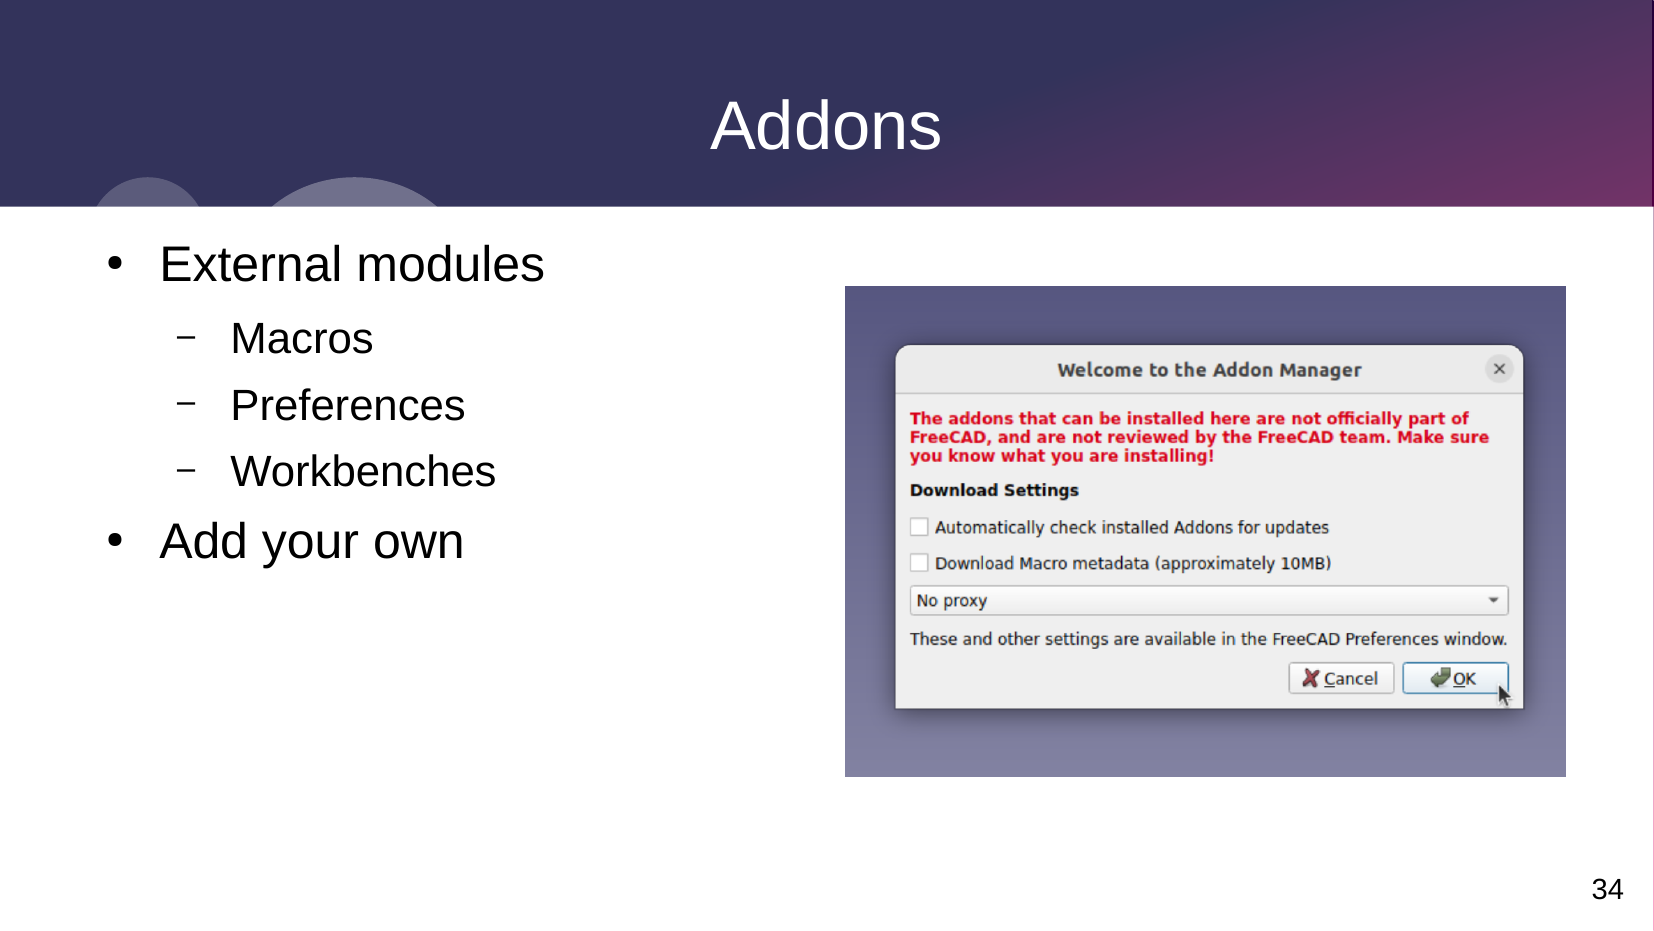

# Addons
External modules
Macros
Preferences
Workbenches
Add your own